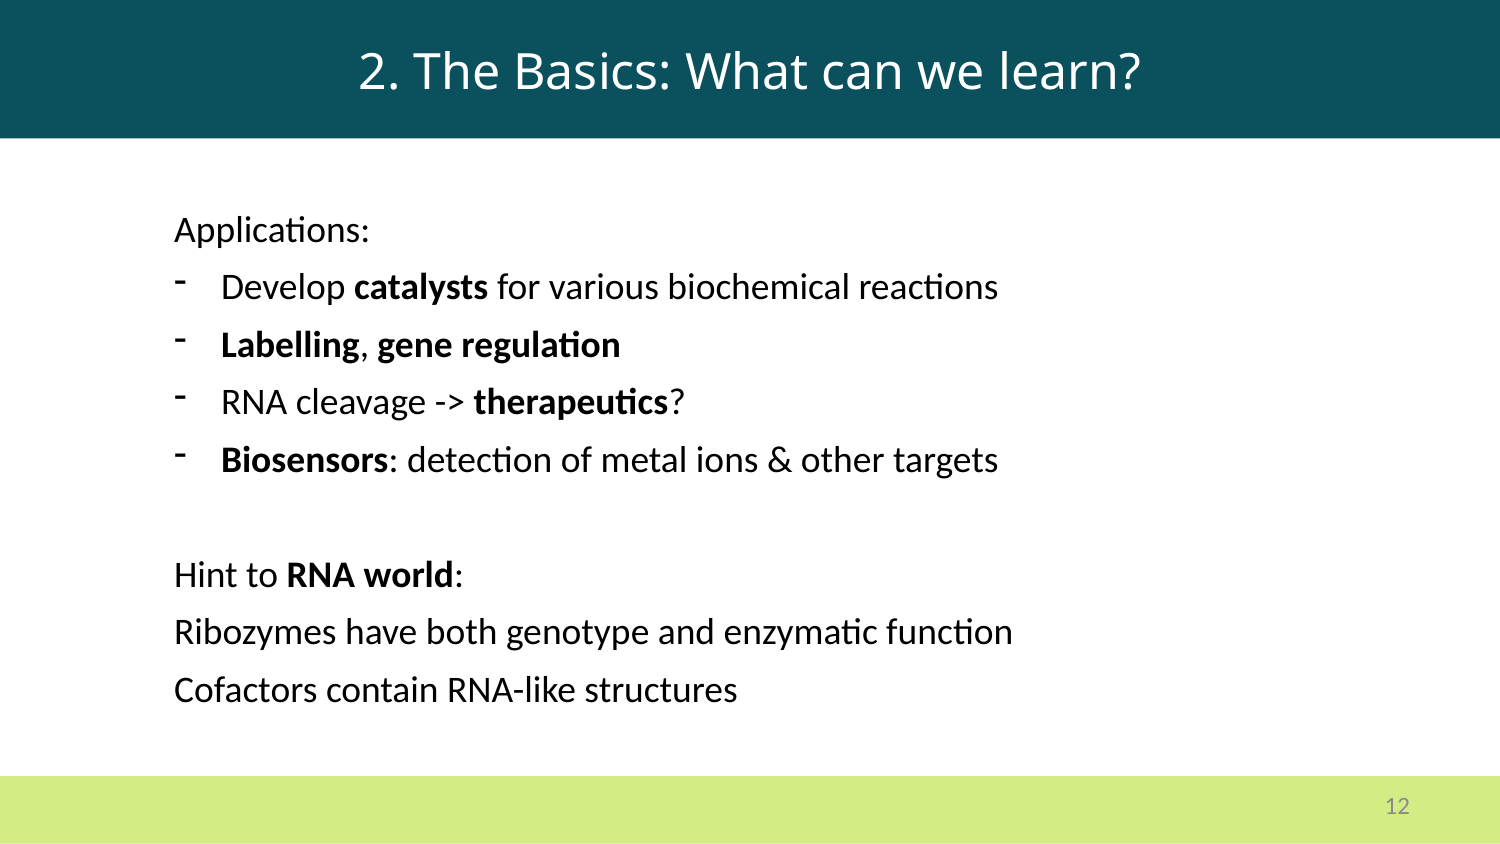

2. The Basics: What can we learn?
Applications:
Develop catalysts for various biochemical reactions
Labelling, gene regulation
RNA cleavage -> therapeutics?
Biosensors: detection of metal ions & other targets
Hint to RNA world:
Ribozymes have both genotype and enzymatic function
Cofactors contain RNA-like structures